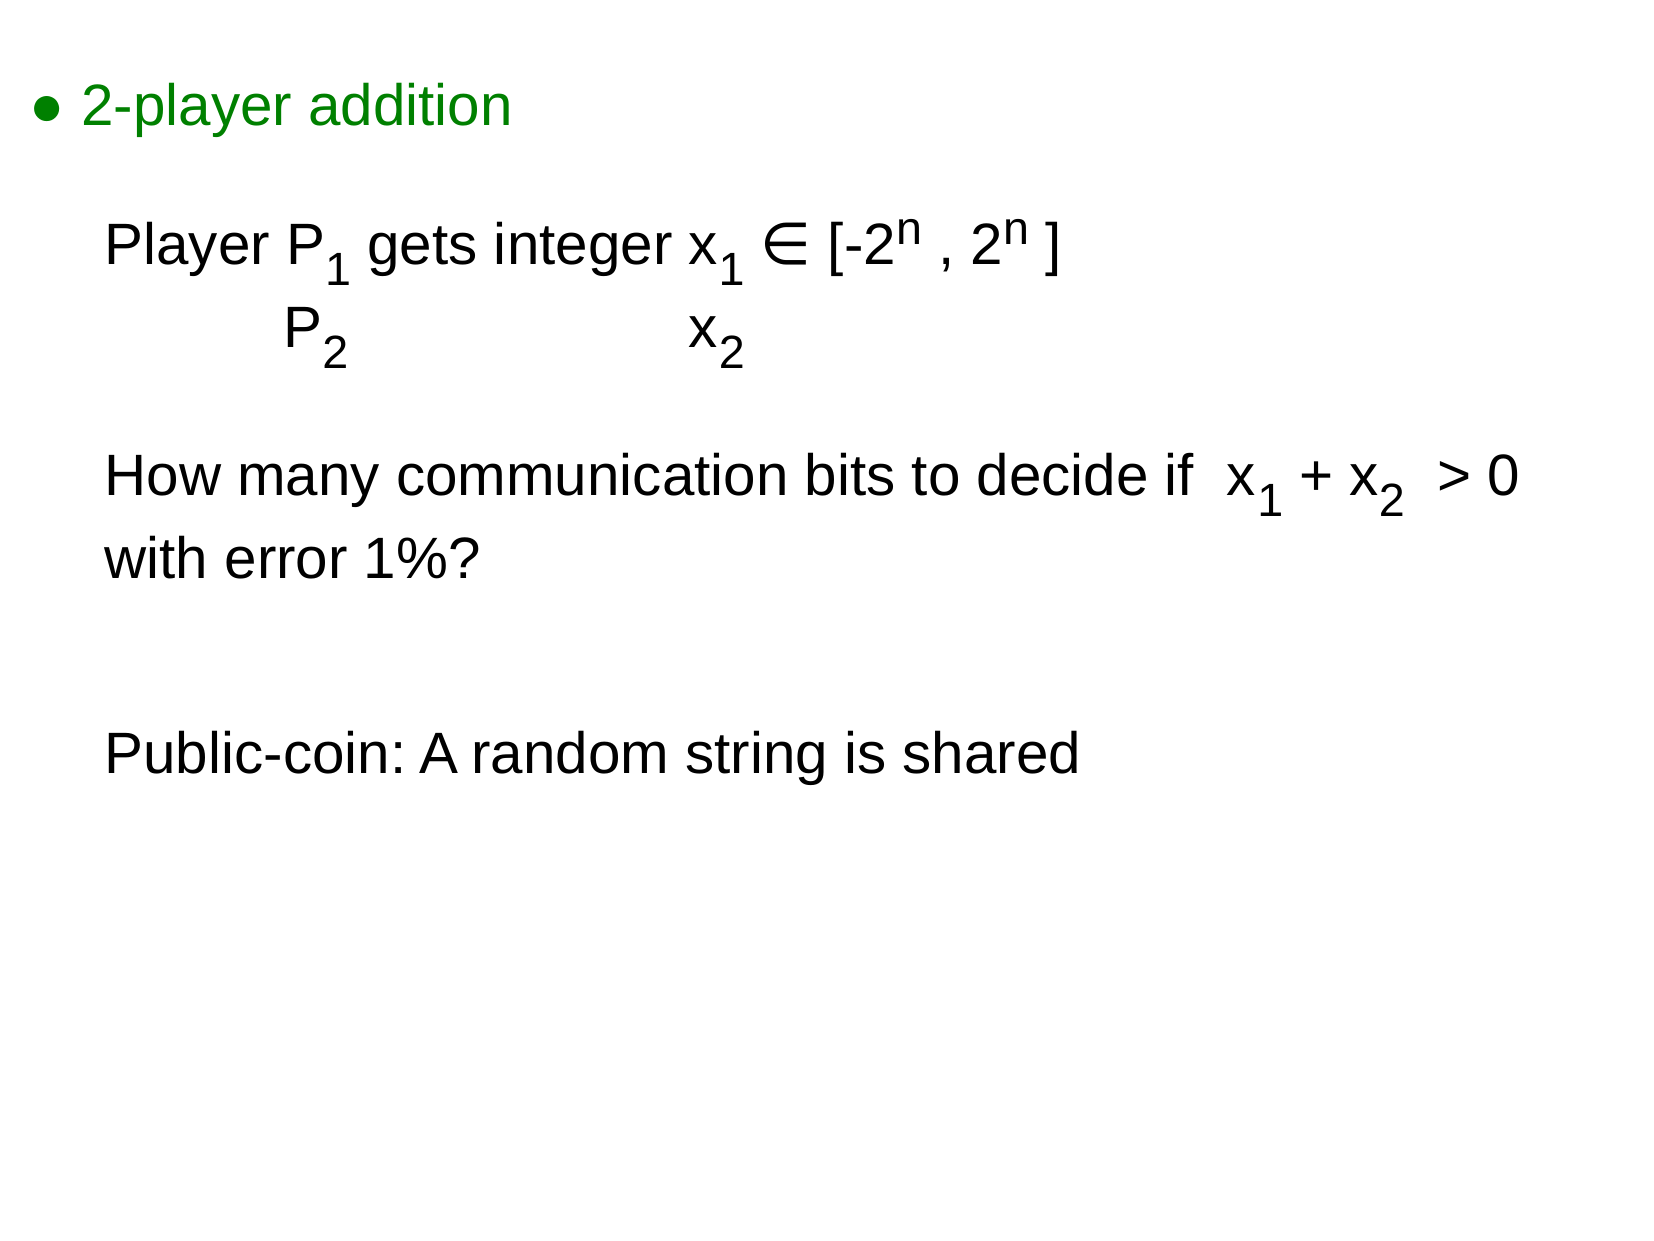

● 2-player addition
	Player P1 gets integer x1 ∈ [-2n , 2n ]
	 P2 x2
	How many communication bits to decide if x1 + x2 > 0
	with error 1%?
	Public-coin: A random string is shared
#